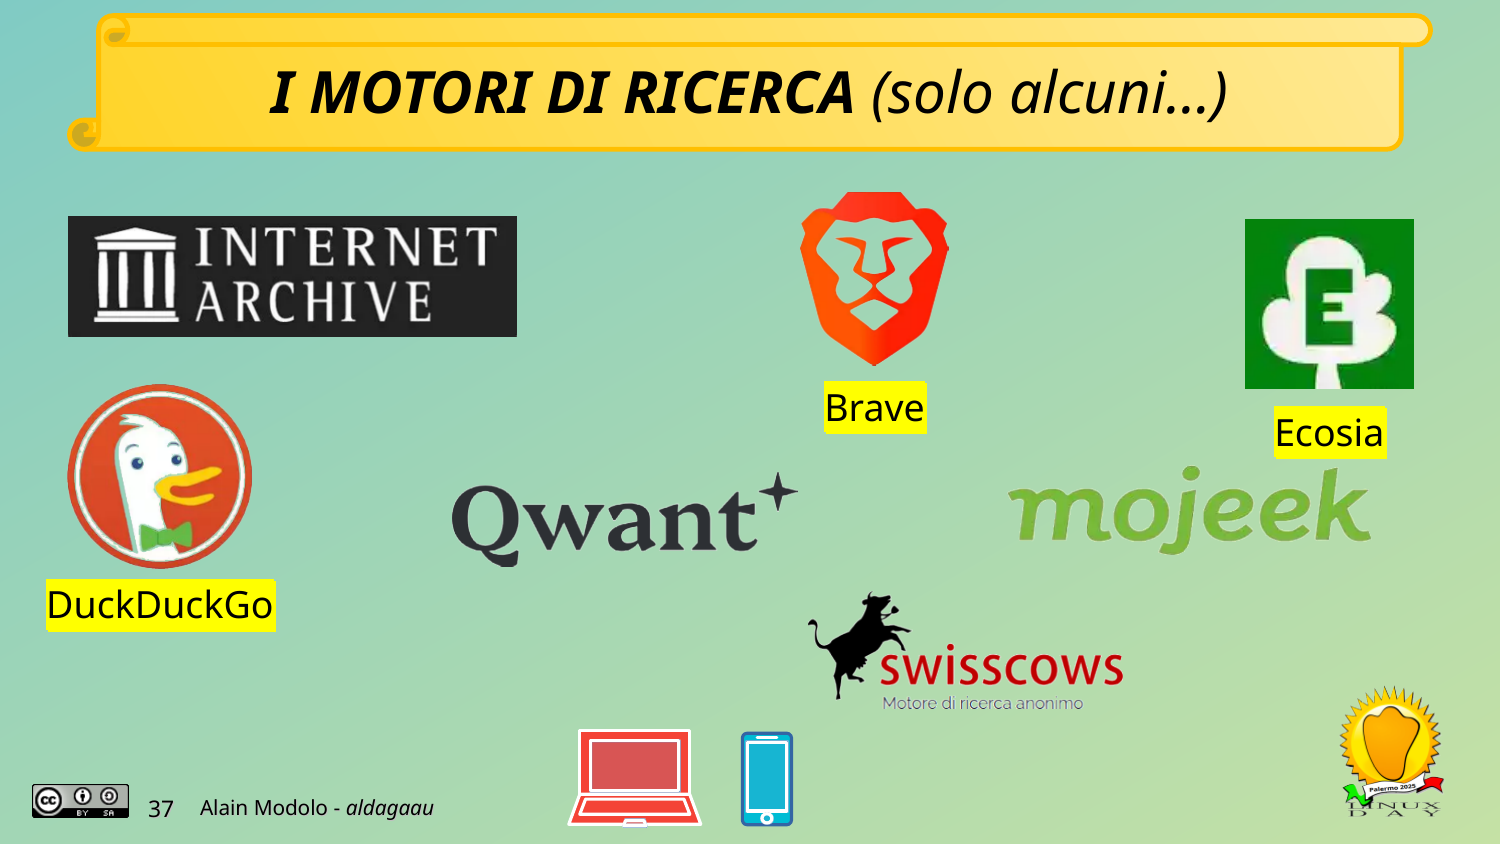

I MOTORI DI RICERCA (solo alcuni…)
# Motori di ricerca
Brave
Ecosia
DuckDuckGo